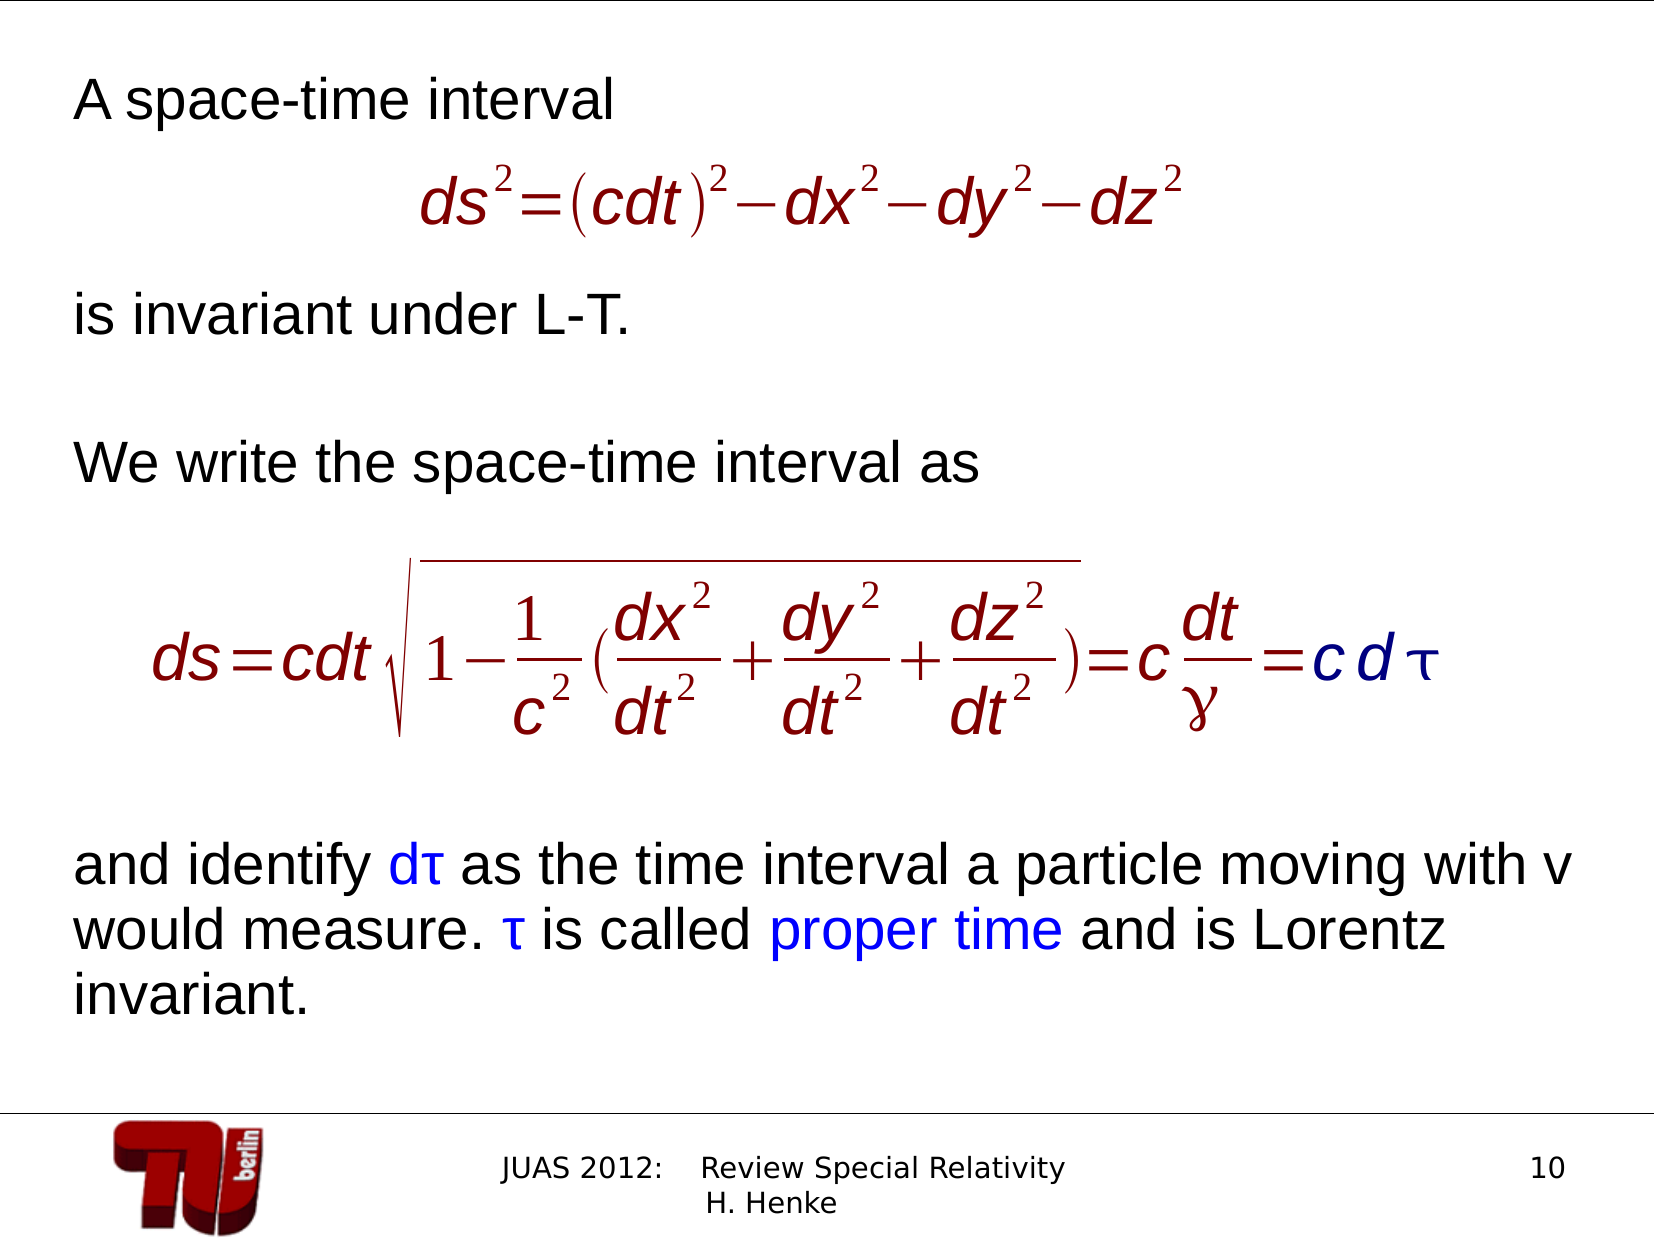

A space-time interval
is invariant under L-T.
We write the space-time interval as
and identify dτ as the time interval a particle moving with v would measure. τ is called proper time and is Lorentz invariant.
10